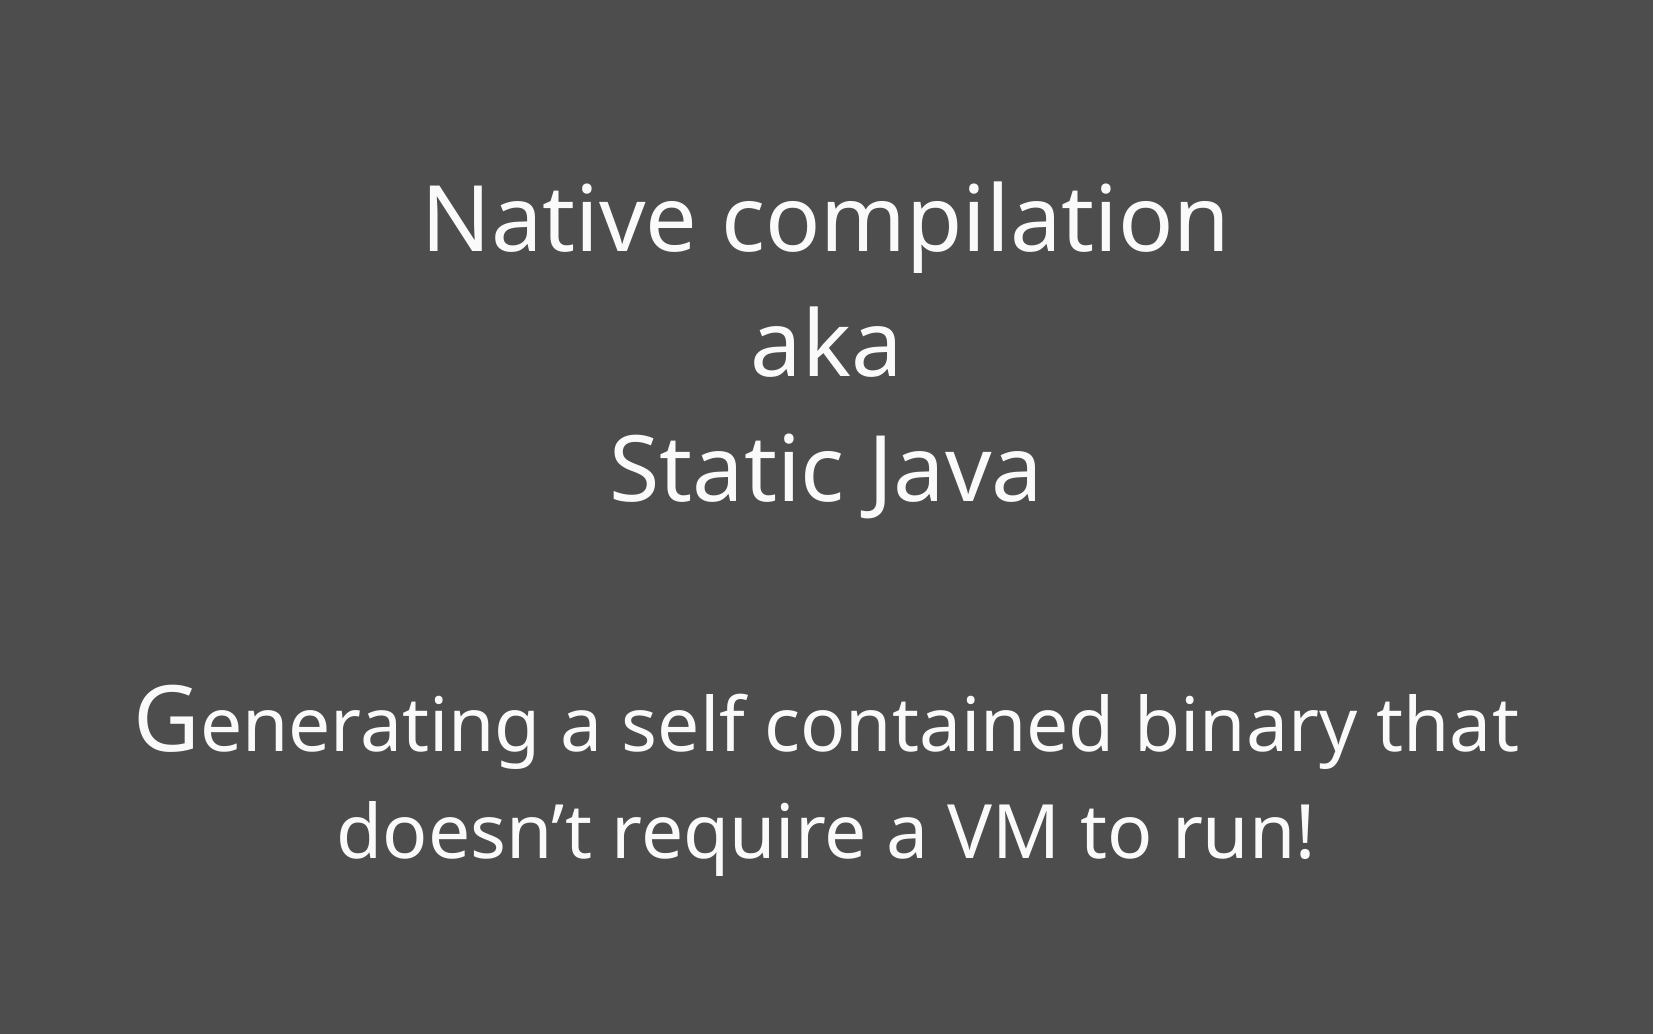

# Native compilation aka Static Java Generating a self contained binary that doesn’t require a VM to run!